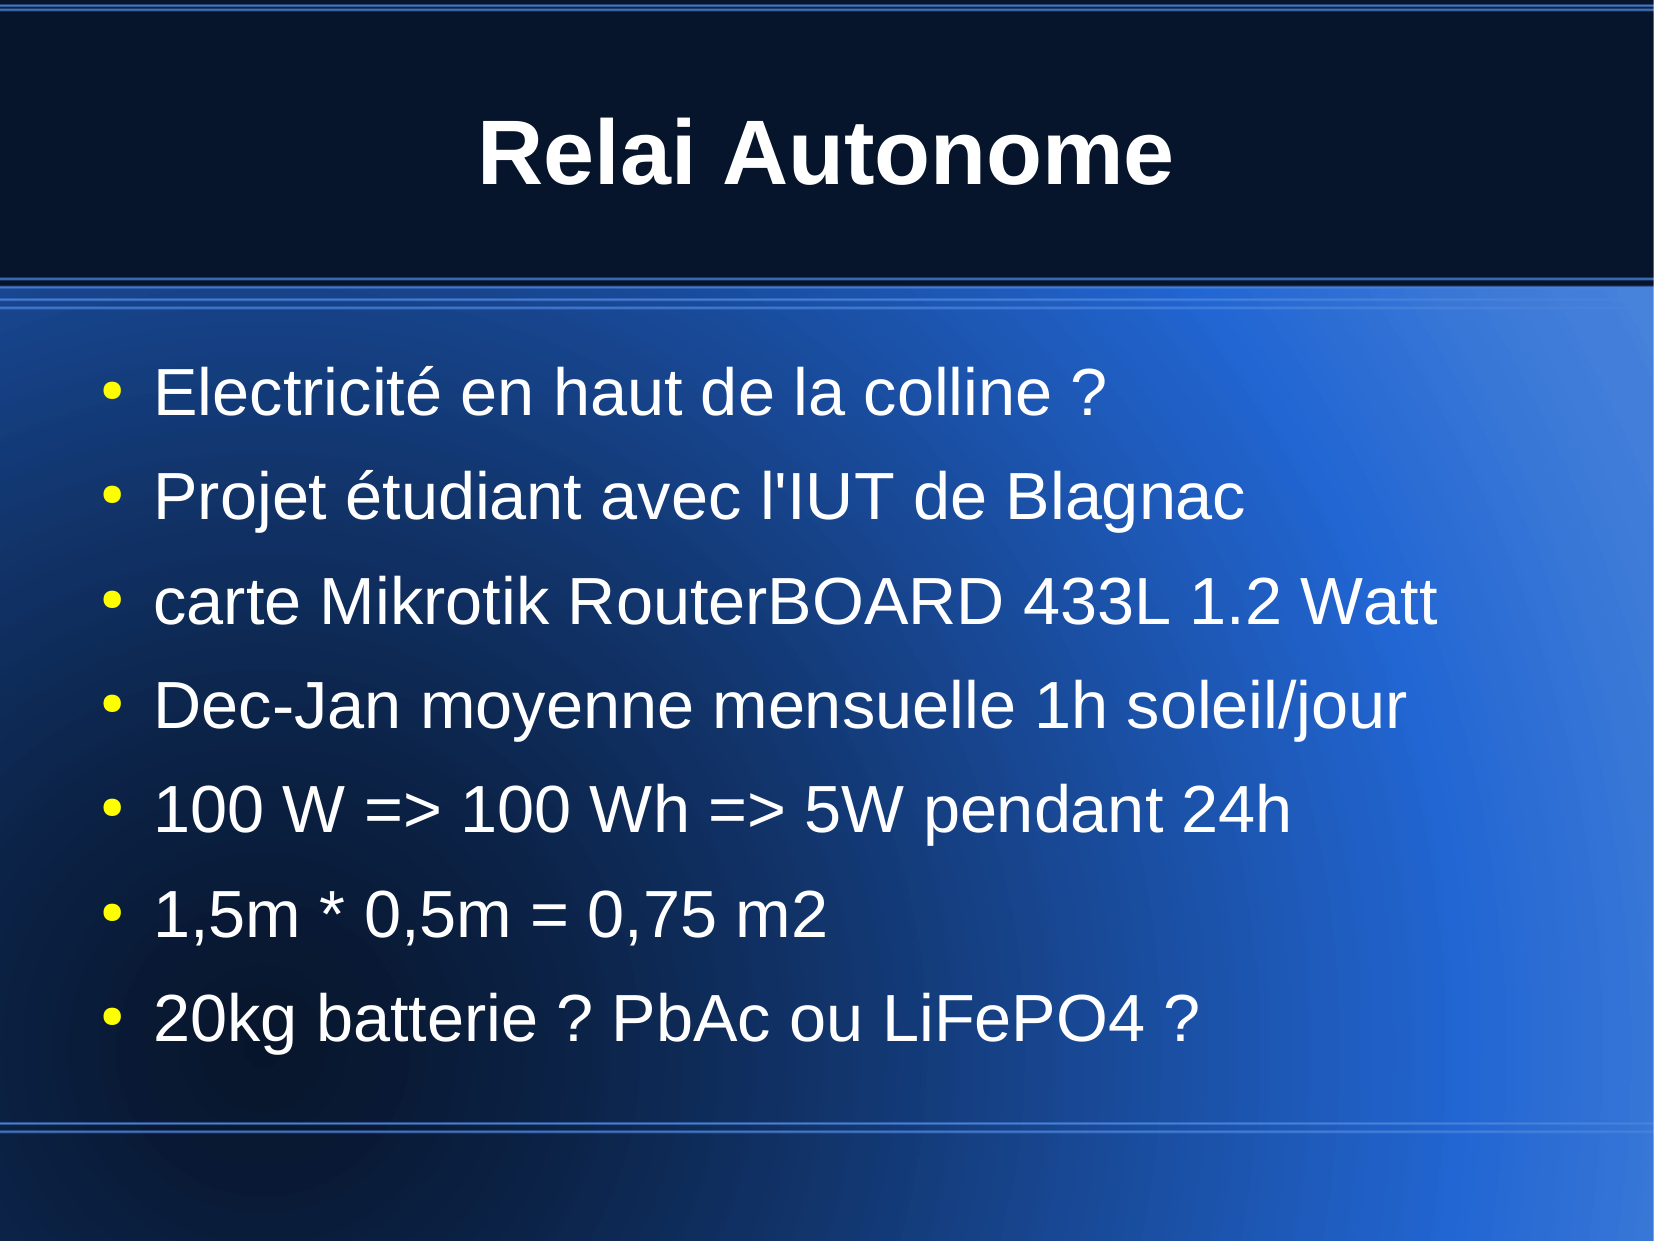

# Relai Autonome
Electricité en haut de la colline ?
Projet étudiant avec l'IUT de Blagnac
carte Mikrotik RouterBOARD 433L 1.2 Watt
Dec-Jan moyenne mensuelle 1h soleil/jour
100 W => 100 Wh => 5W pendant 24h
1,5m * 0,5m = 0,75 m2
20kg batterie ? PbAc ou LiFePO4 ?